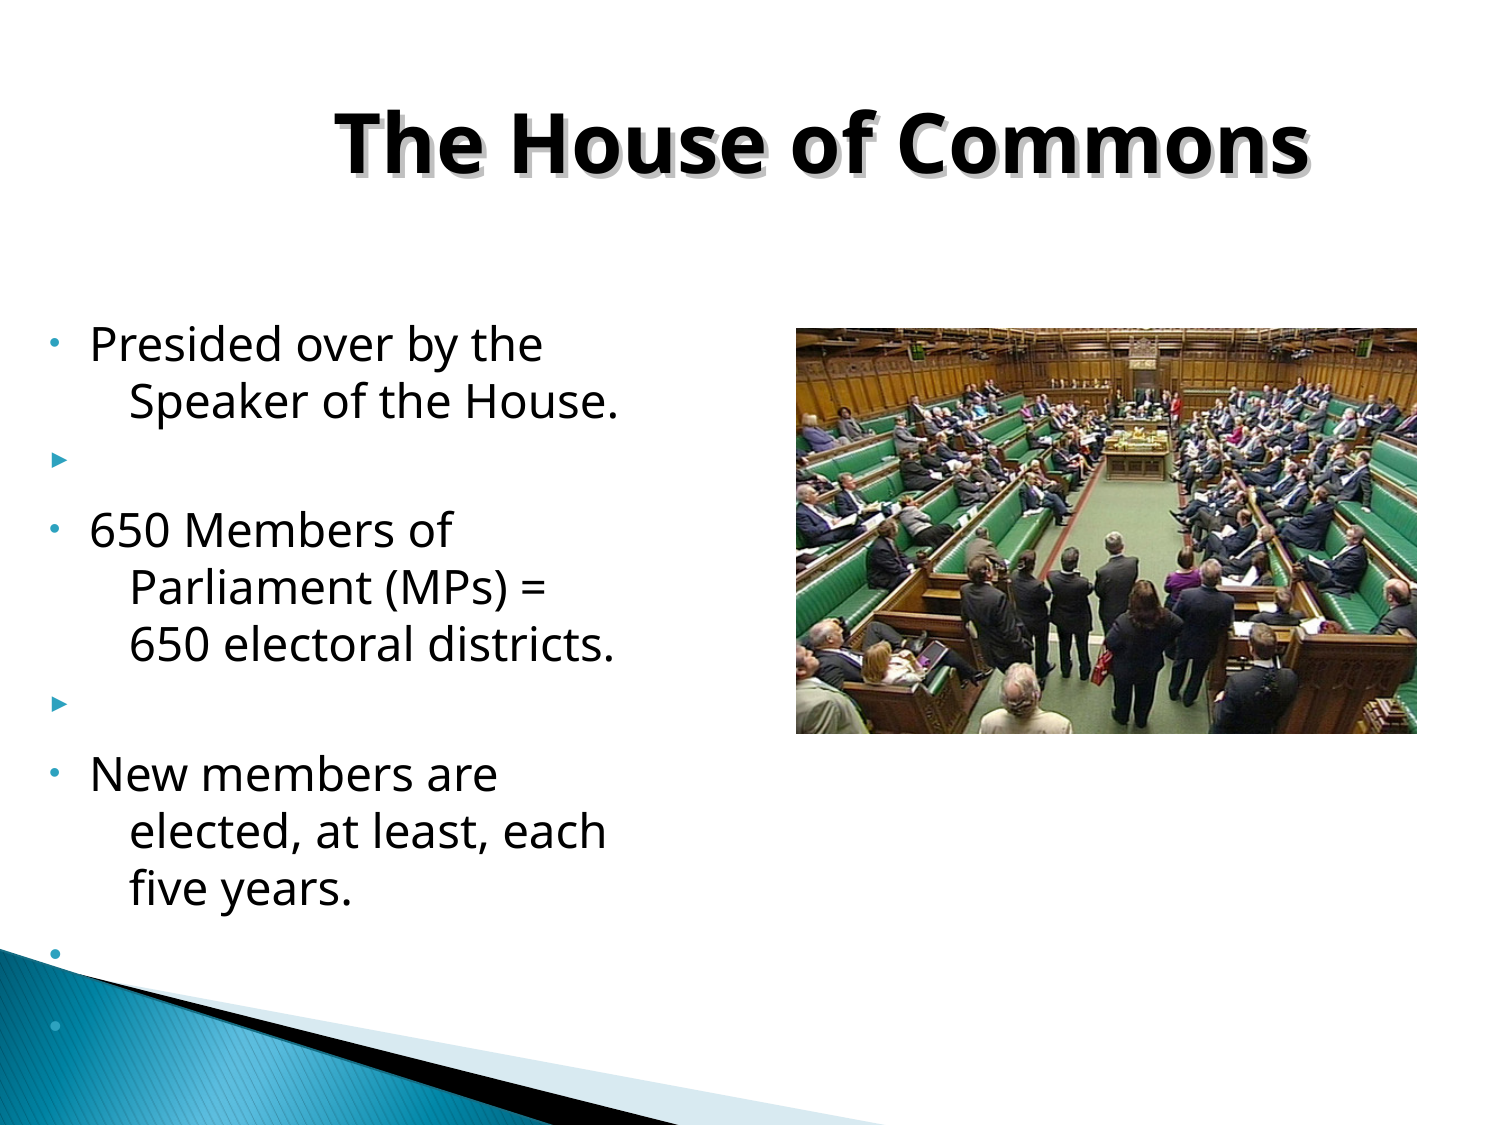

# The House of Commons
Presided over by the Speaker of the House.
650 Members of Parliament (MPs) = 650 electoral districts.
New members are elected, at least, each five years.